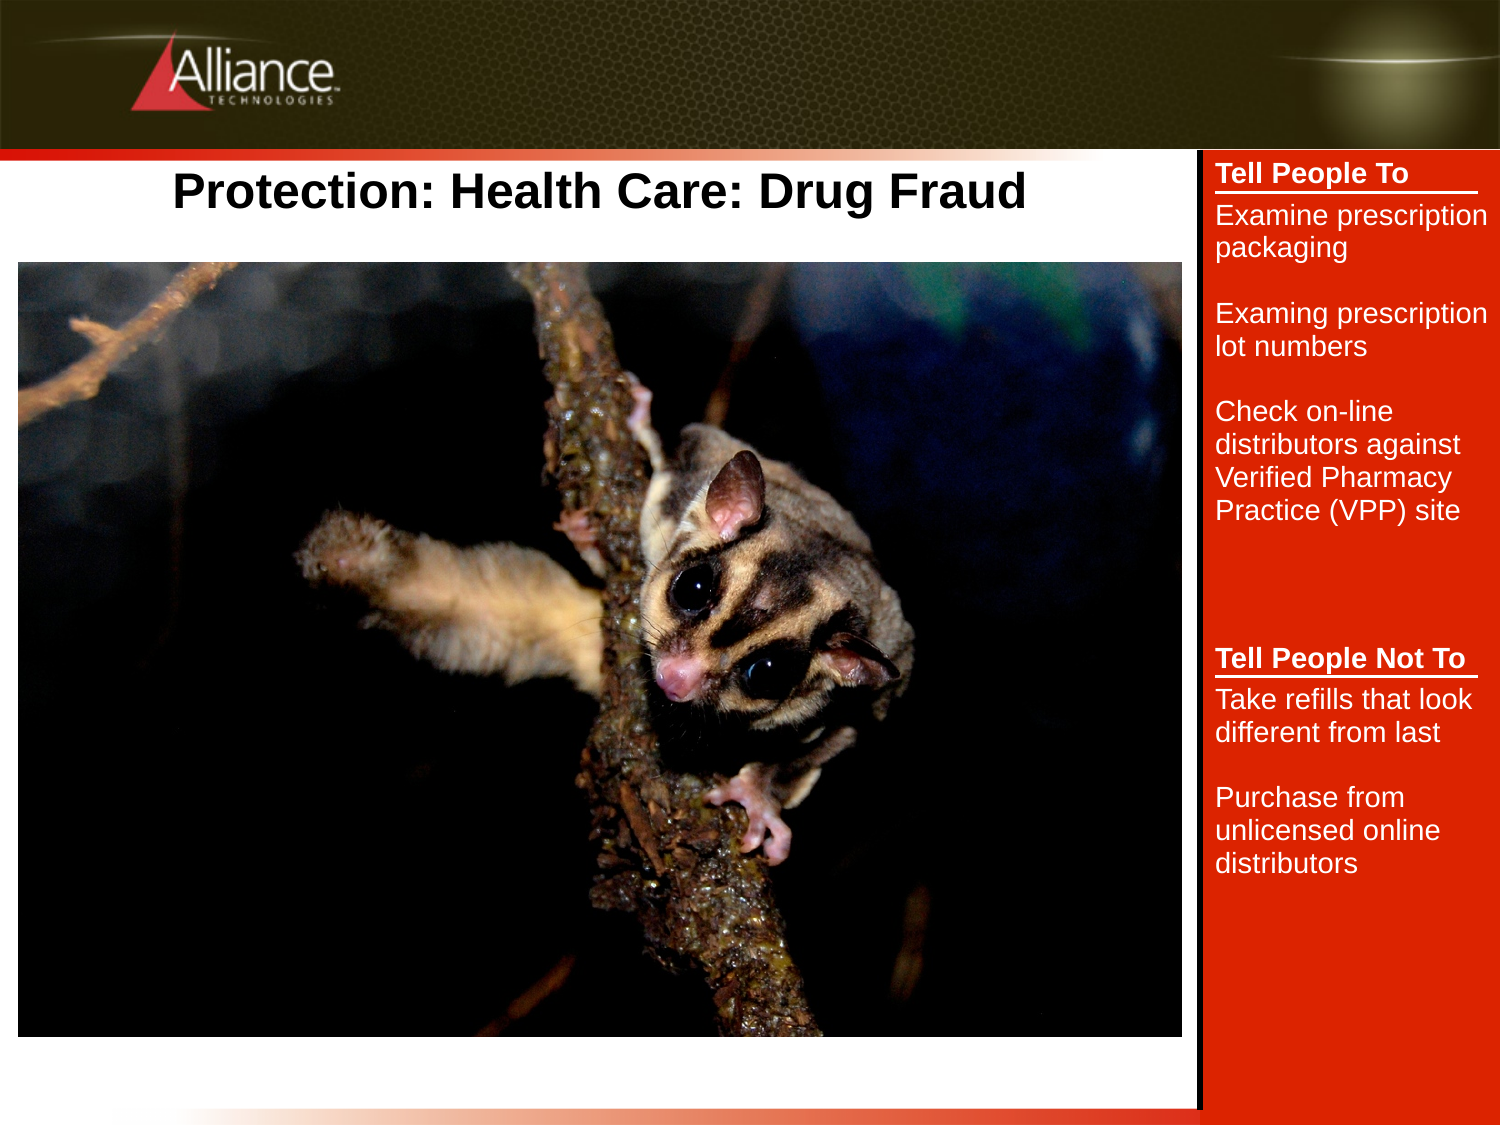

Tell People To
Protection: Health Care: Drug Fraud
Examine prescription packaging
Examing prescription lot numbers
Check on-line distributors against Verified Pharmacy Practice (VPP) site
Tell People Not To
Take refills that look different from last
Purchase from unlicensed online distributors